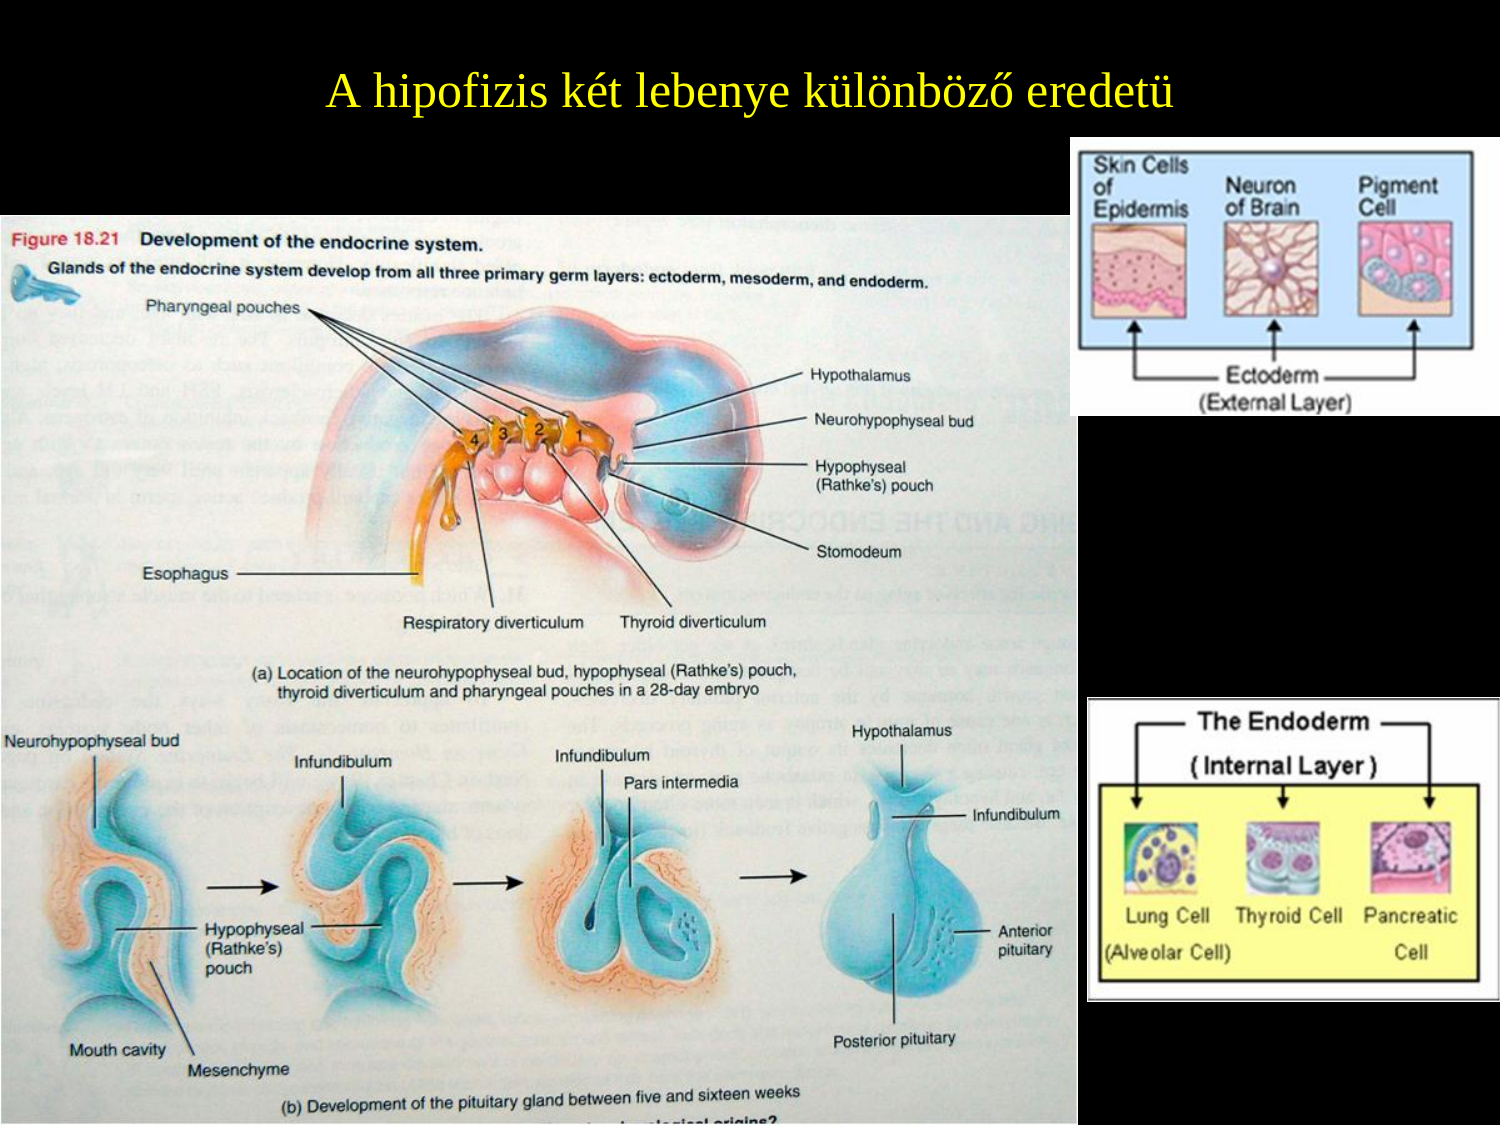

# A hipofizis két lebenye különböző eredetü